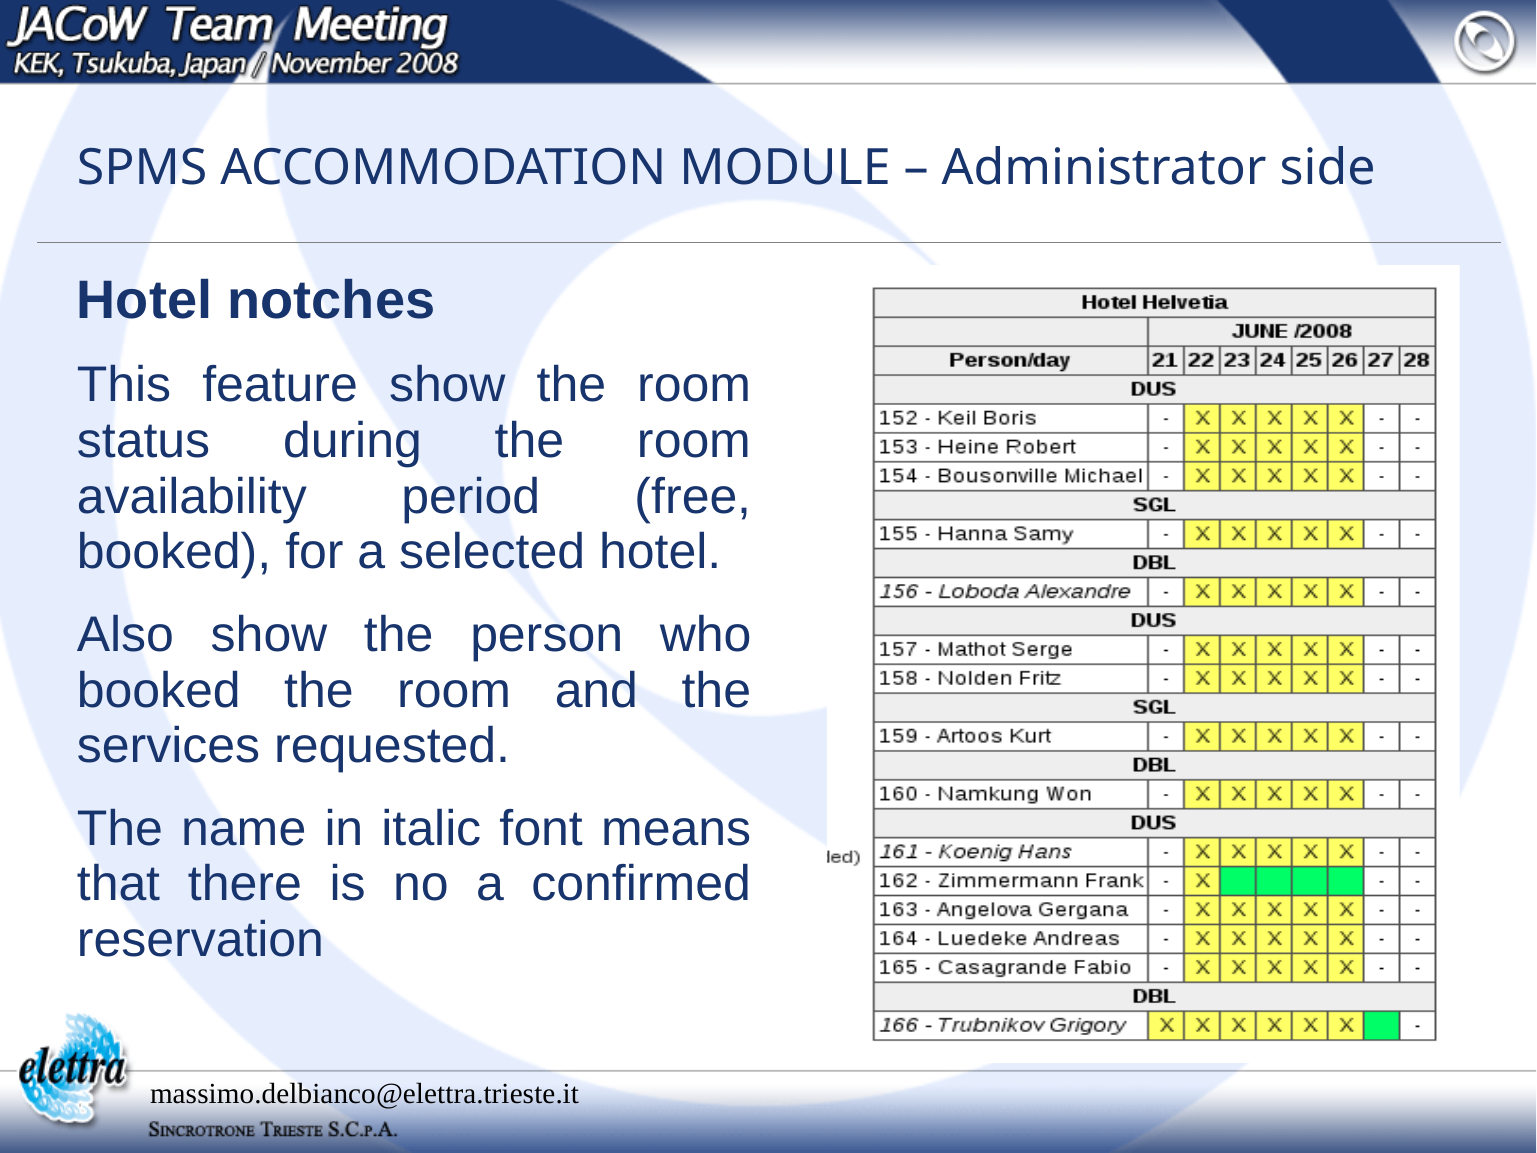

# SPMS ACCOMMODATION MODULE – Administrator side
Hotel notches
This feature show the room status during the room availability period (free, booked), for a selected hotel.
Also show the person who booked the room and the services requested.
The name in italic font means that there is no a confirmed reservation